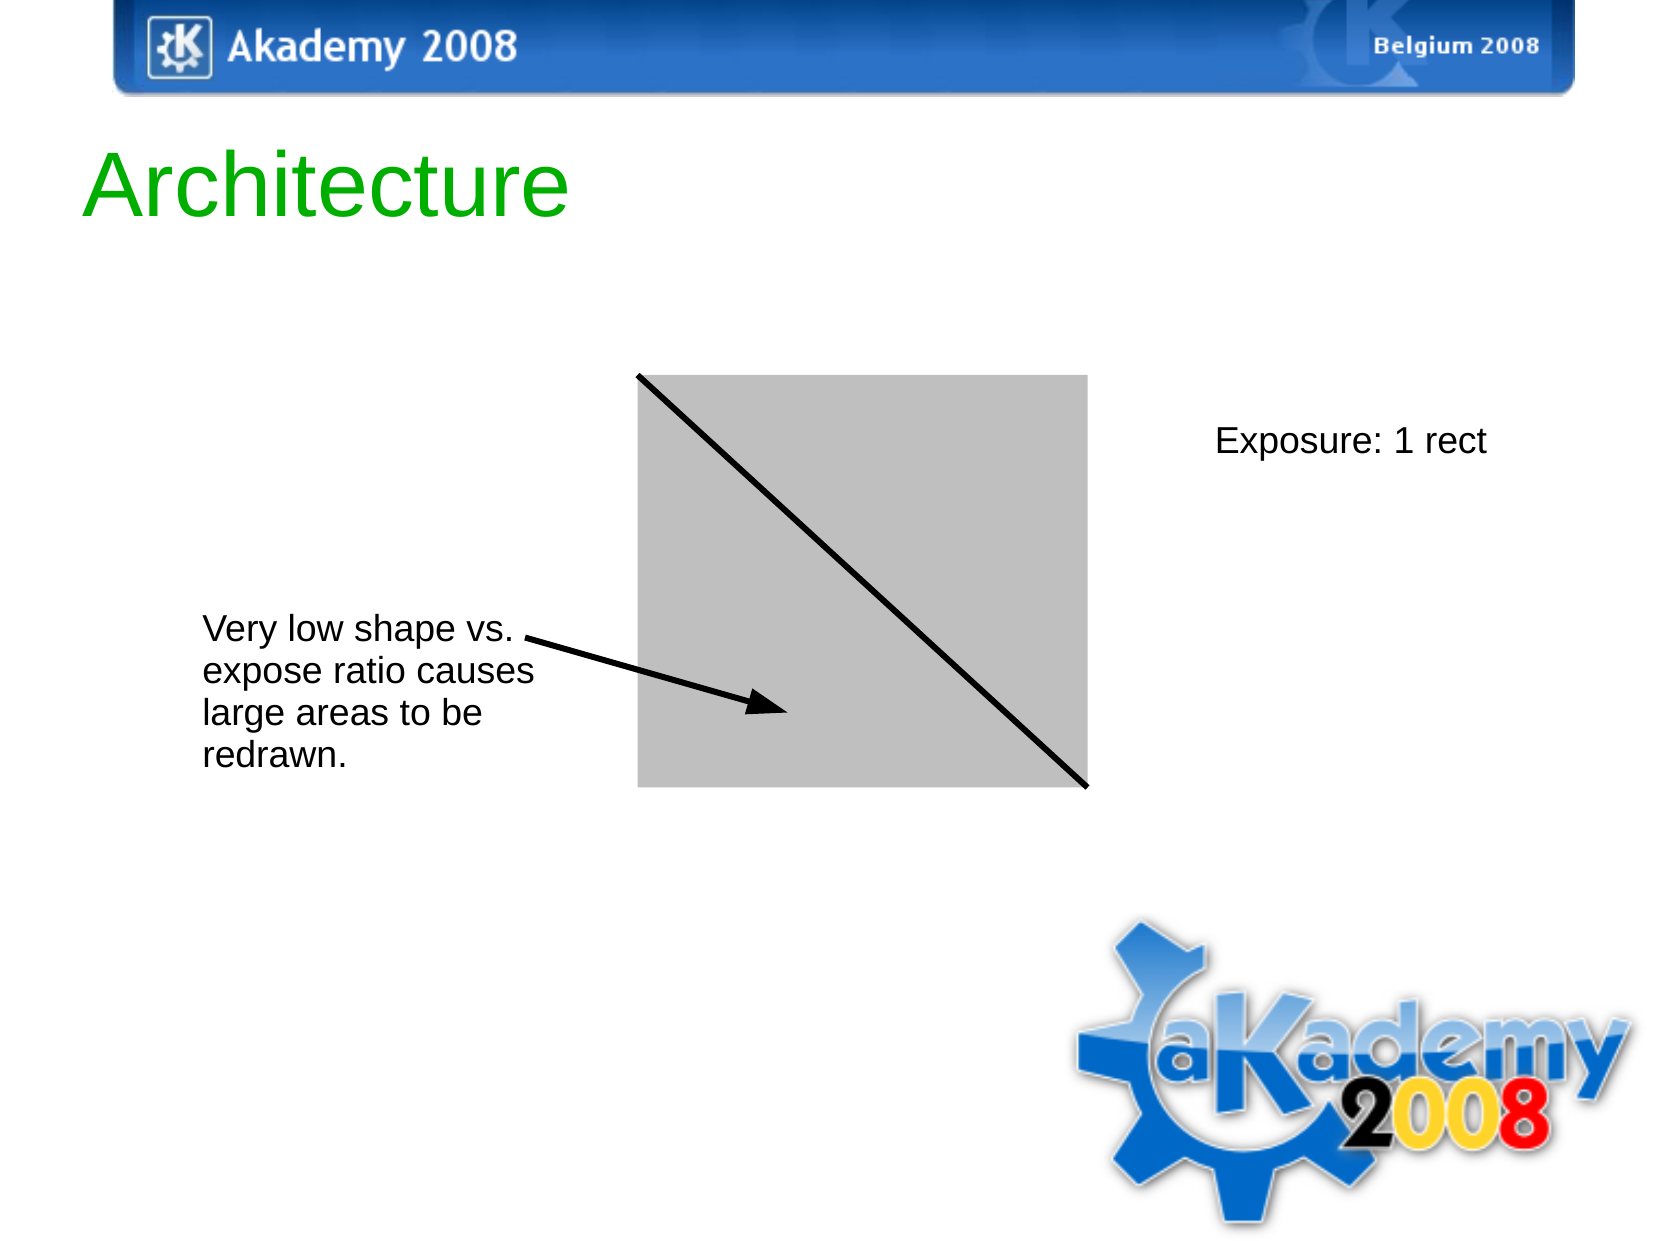

# Architecture
Exposure: 1 rect
Very low shape vs. expose ratio causes large areas to be redrawn.